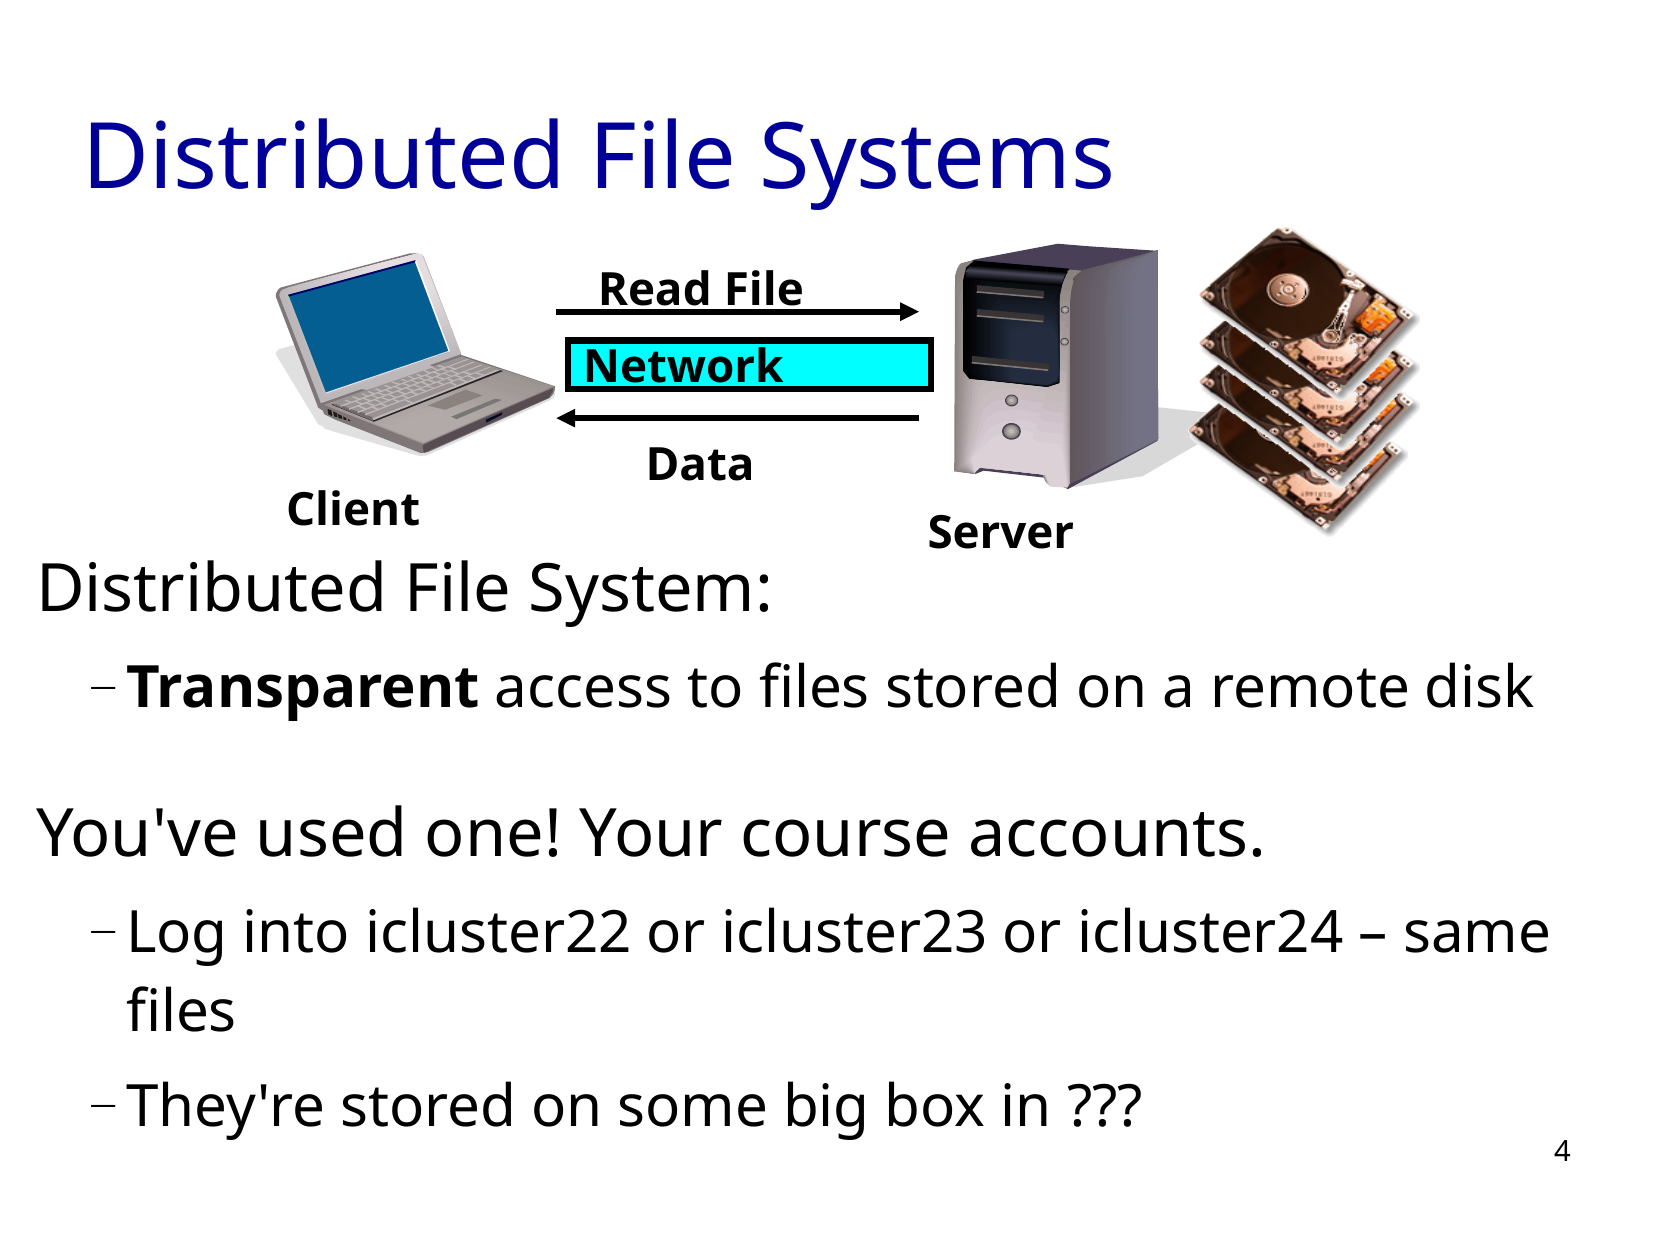

# Distributed File Systems
Read File
Network
Data
Client
Server
Distributed File System:
Transparent access to files stored on a remote disk
You've used one! Your course accounts.
Log into icluster22 or icluster23 or icluster24 – same files
They're stored on some big box in ???
4